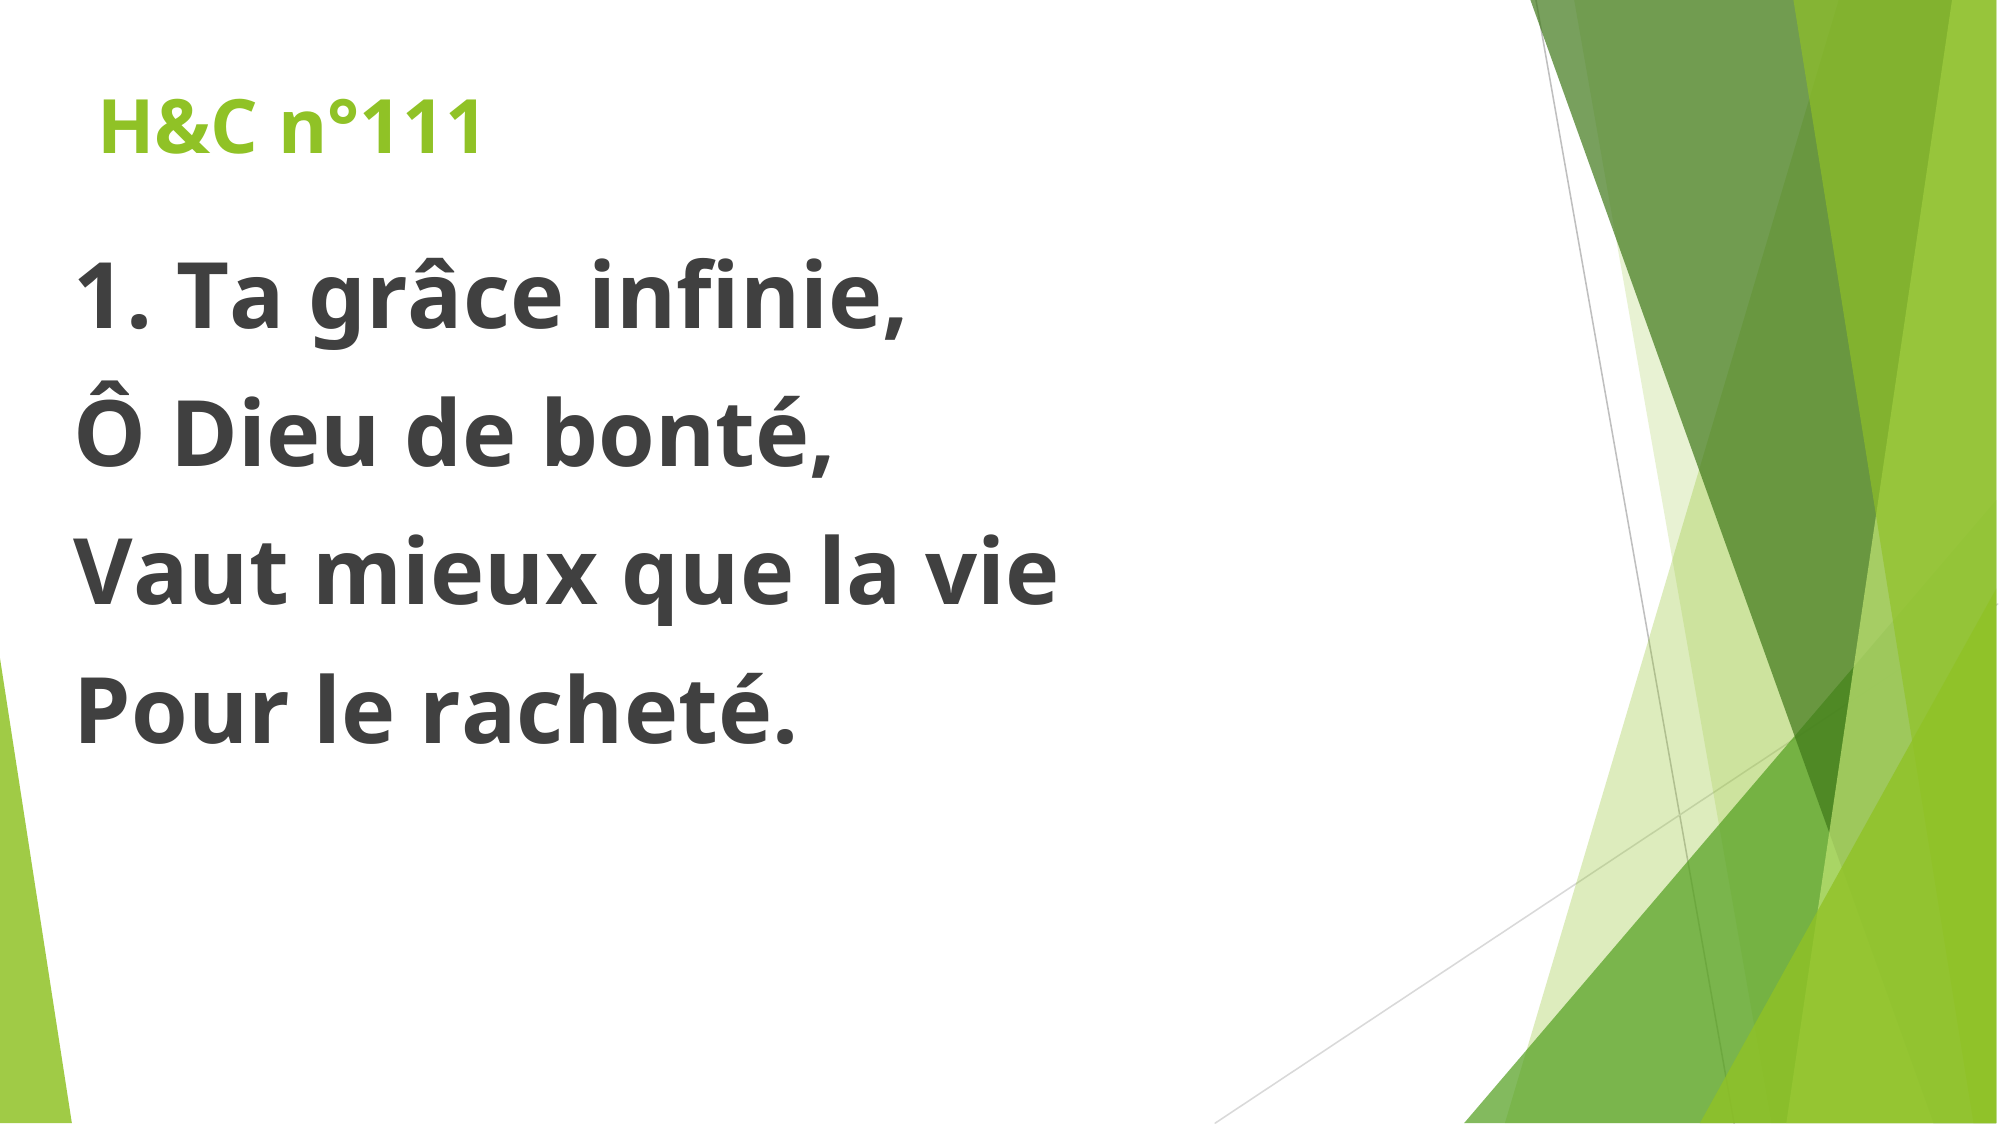

H&C n°111
1. Ta grâce infinie,
Ô Dieu de bonté,
Vaut mieux que la vie
Pour le racheté.